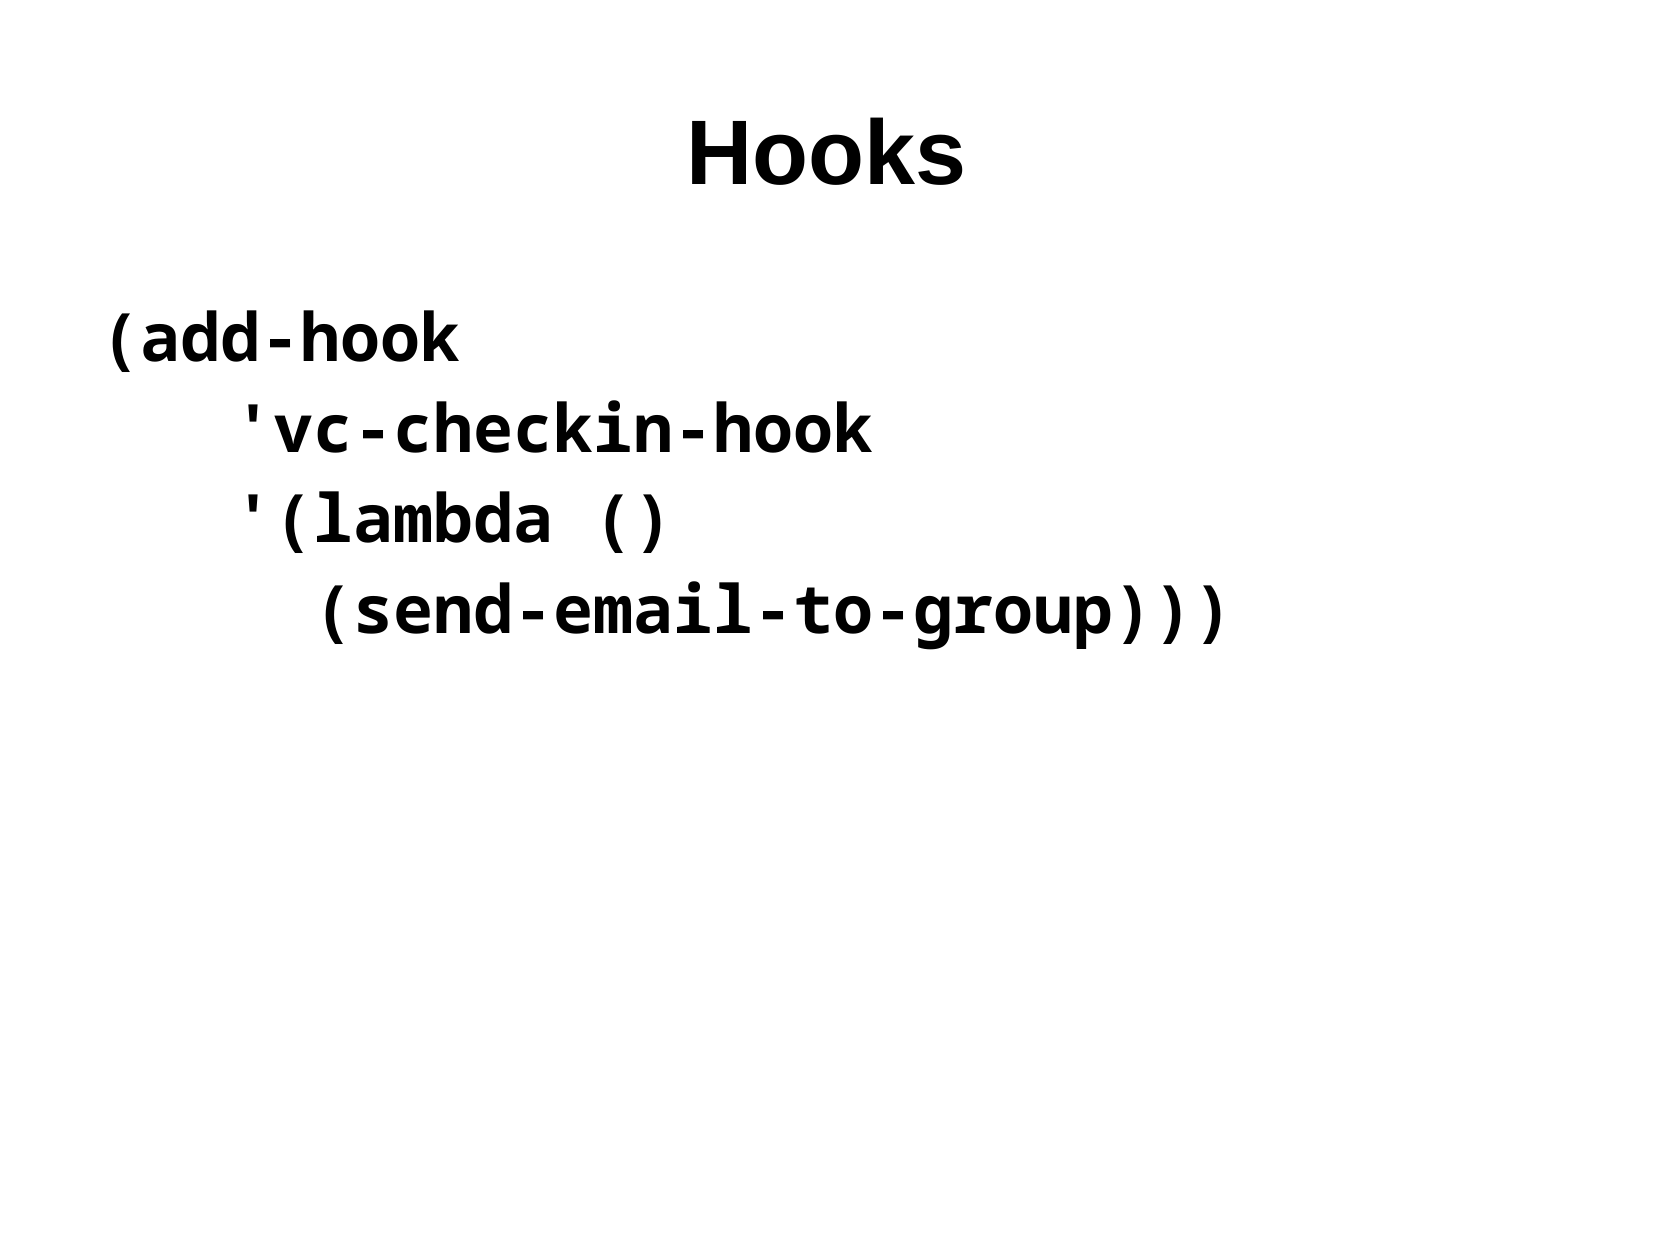

# Hooks
(add-hook
 'vc-checkin-hook
 '(lambda ()
 (send-email-to-group)))